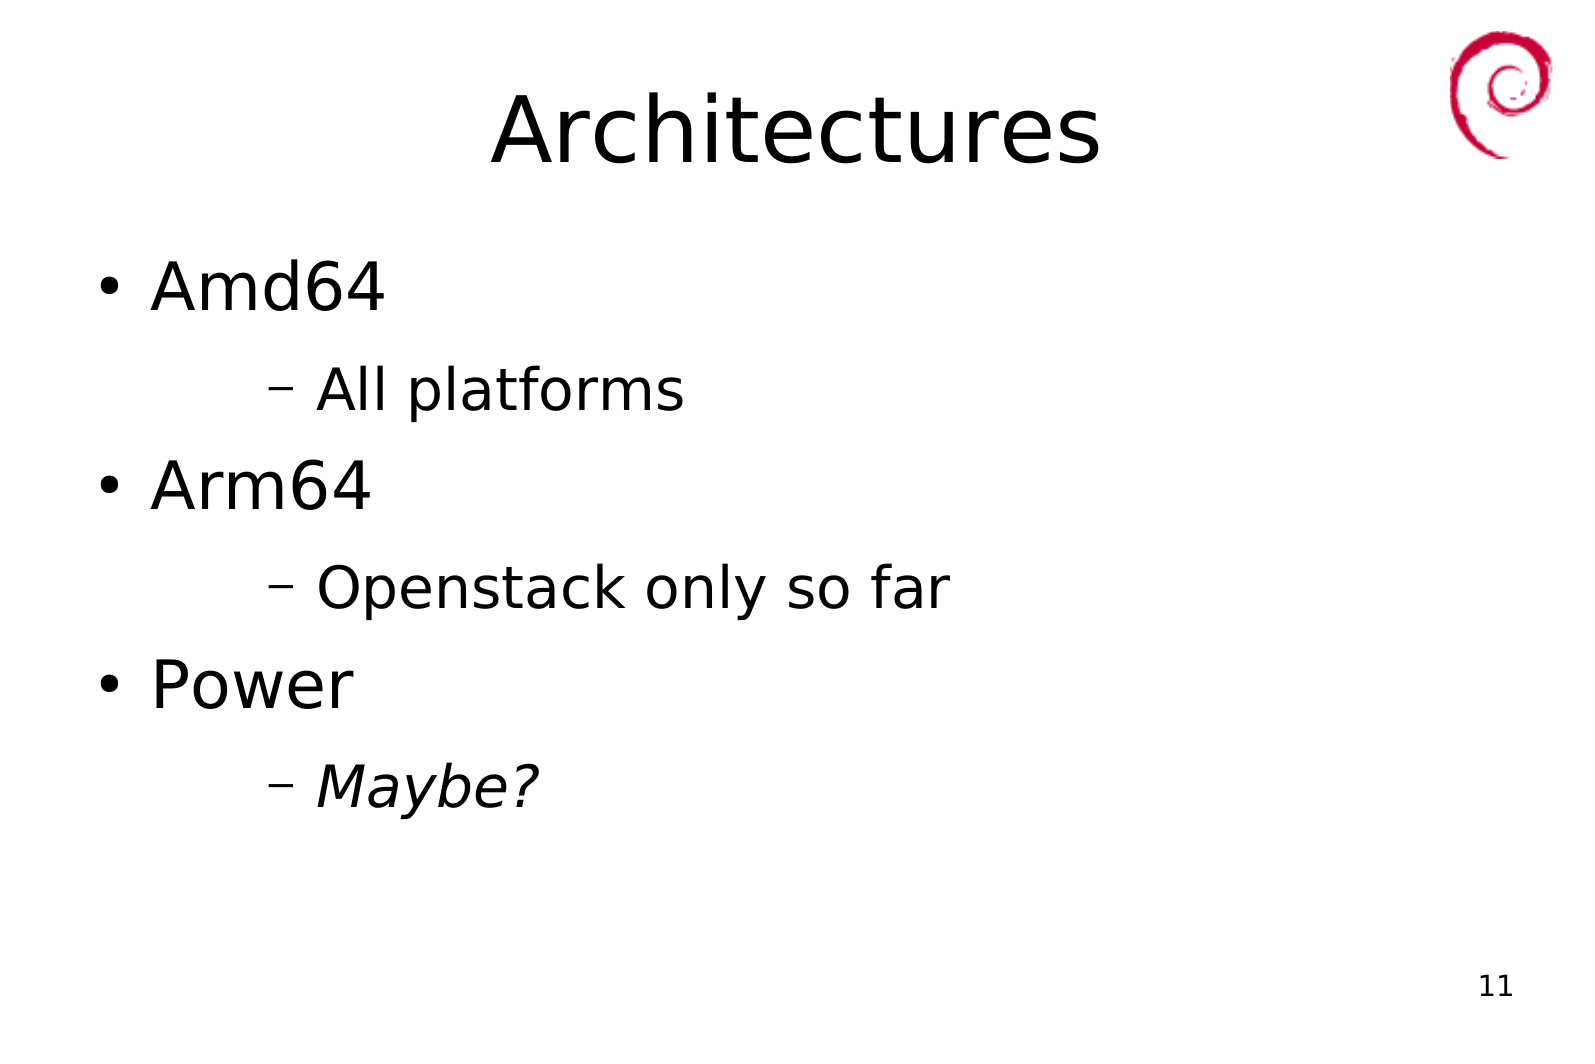

# Architectures
Amd64
All platforms
Arm64
Openstack only so far
Power
Maybe?
11